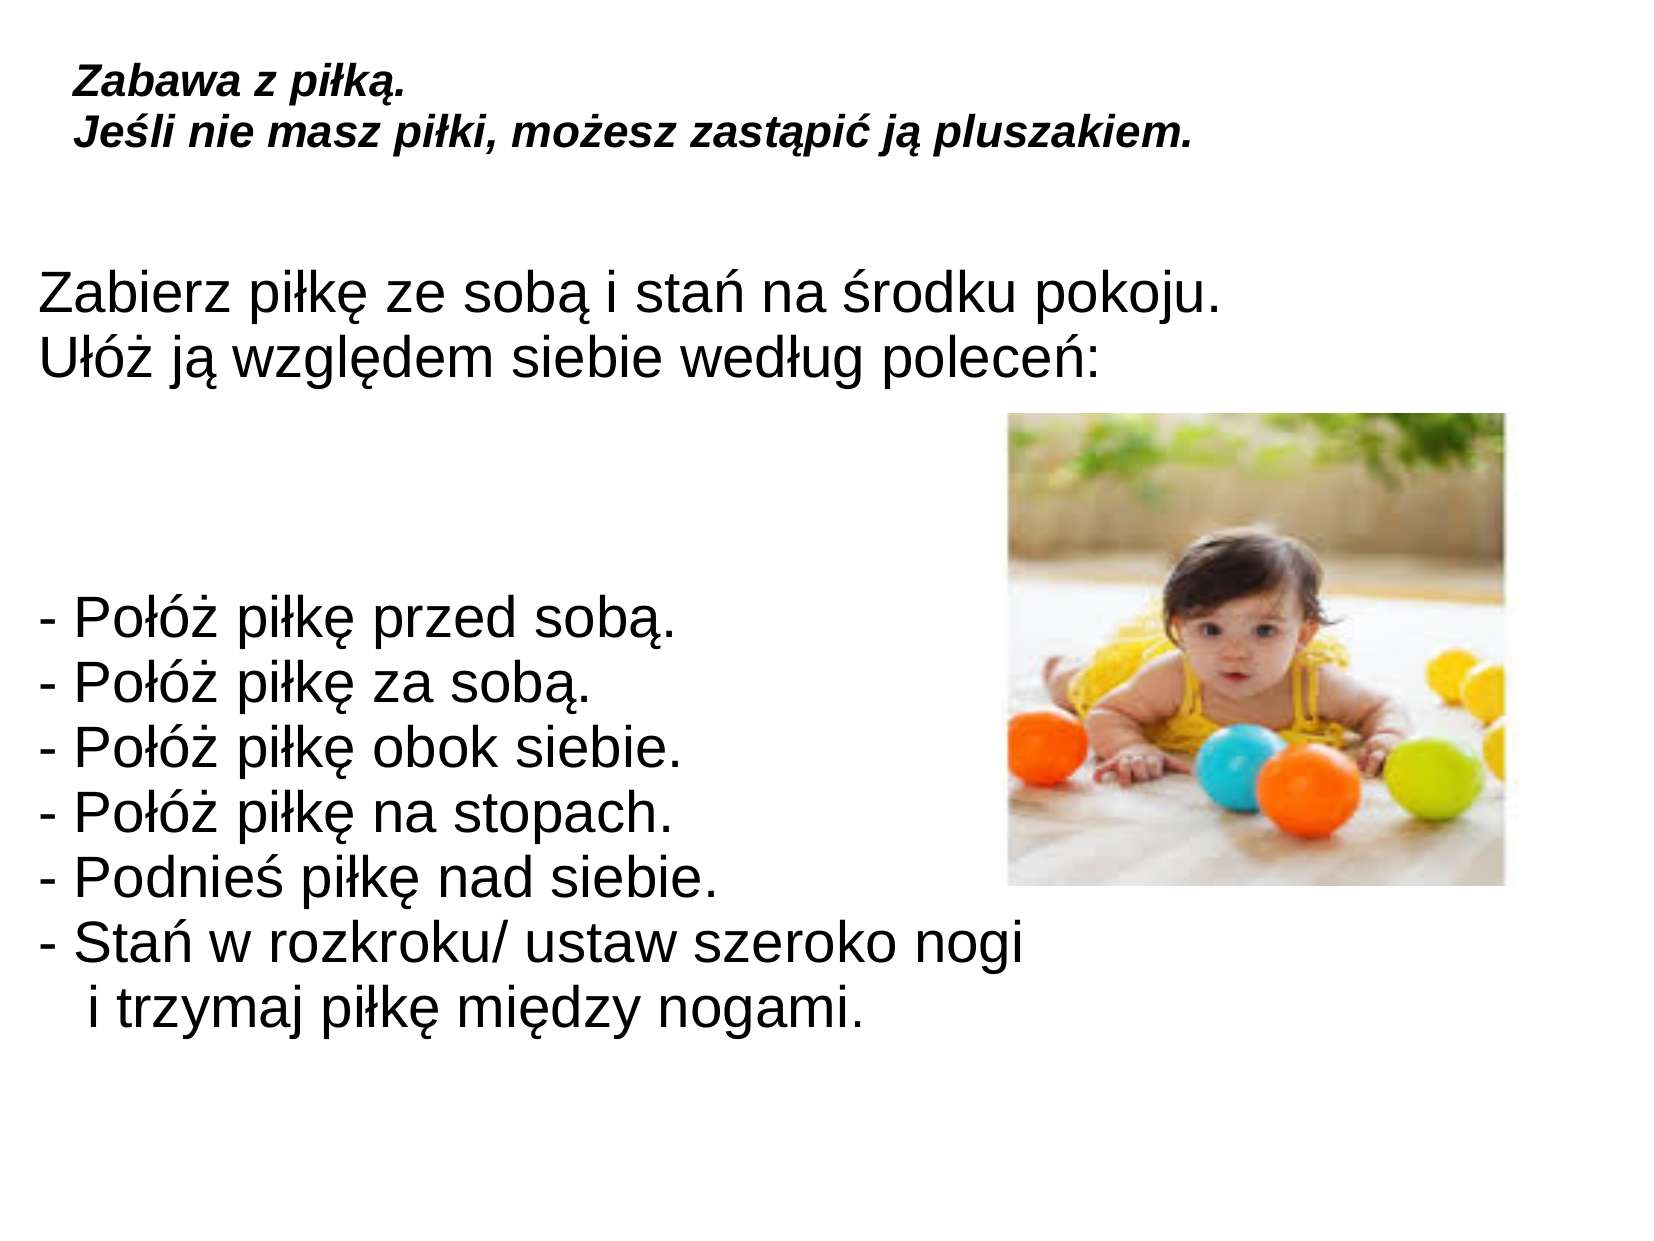

Zabawa z piłką.
Jeśli nie masz piłki, możesz zastąpić ją pluszakiem.
Zabierz piłkę ze sobą i stań na środku pokoju.
Ułóż ją względem siebie według poleceń:
- Połóż piłkę przed sobą.
- Połóż piłkę za sobą.
- Połóż piłkę obok siebie.
- Połóż piłkę na stopach.
- Podnieś piłkę nad siebie.
- Stań w rozkroku/ ustaw szeroko nogi
 i trzymaj piłkę między nogami.